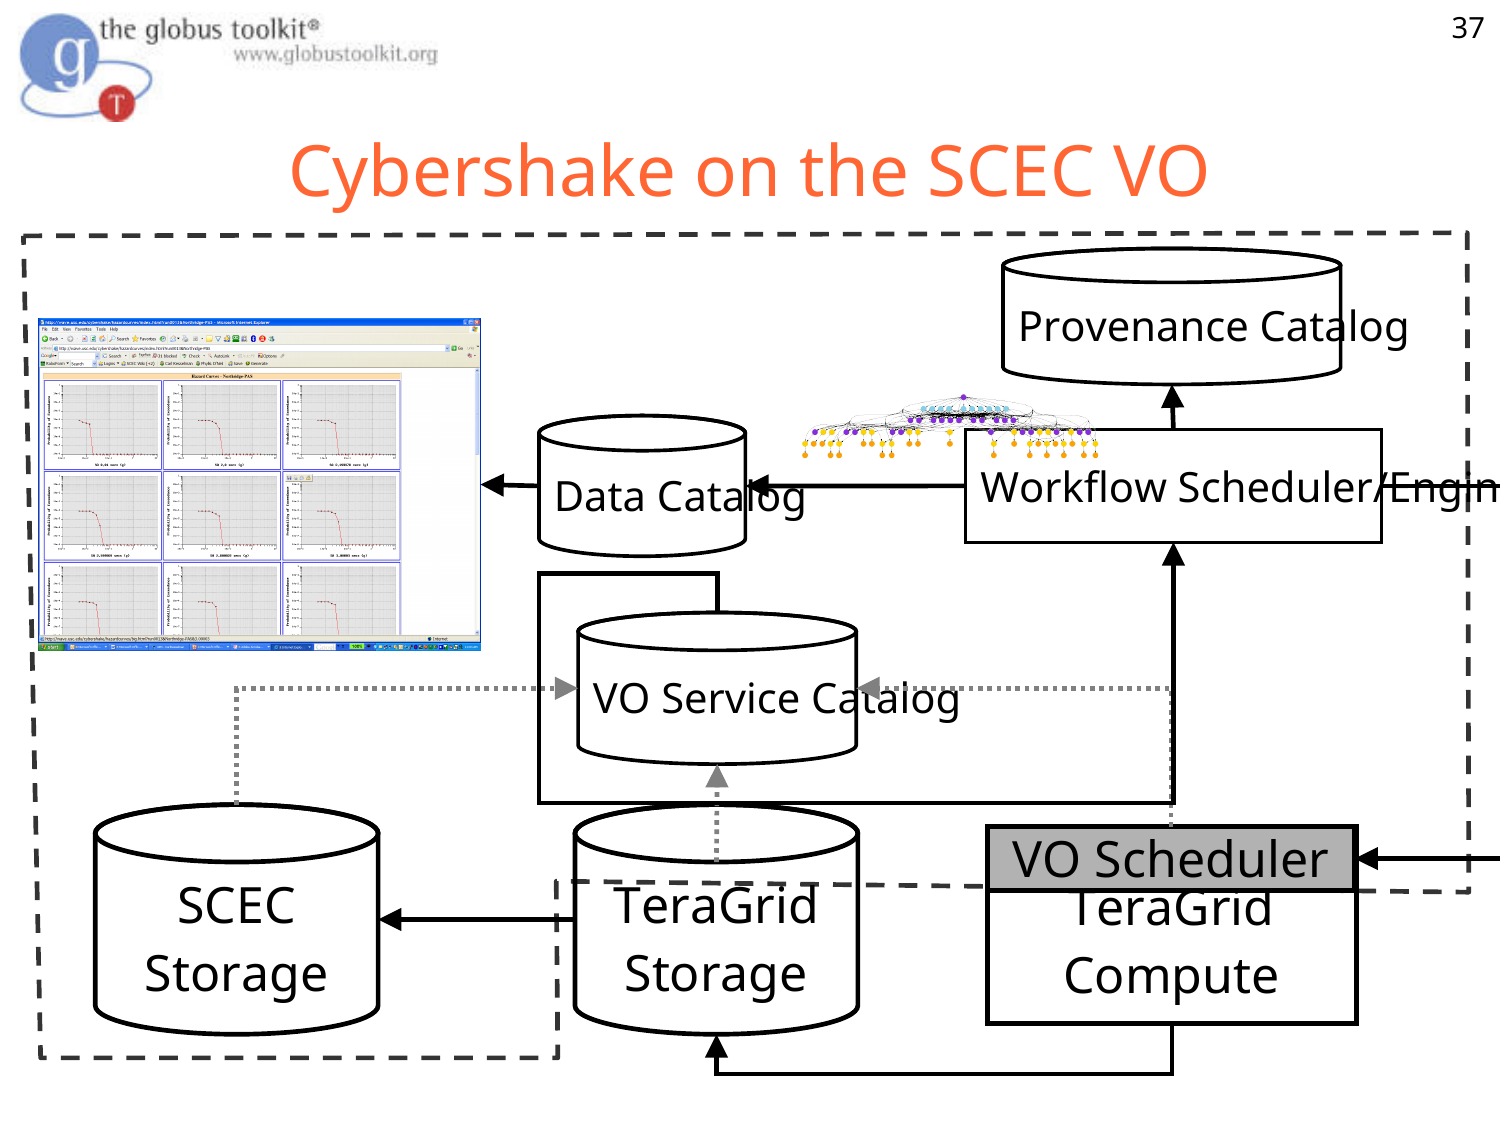

37
# Cybershake on the SCEC VO
Provenance Catalog
Data Catalog
Workflow Scheduler/Engine
VO Service Catalog
SCEC
Storage
TeraGrid
Storage
TeraGrid
Compute
VO Scheduler